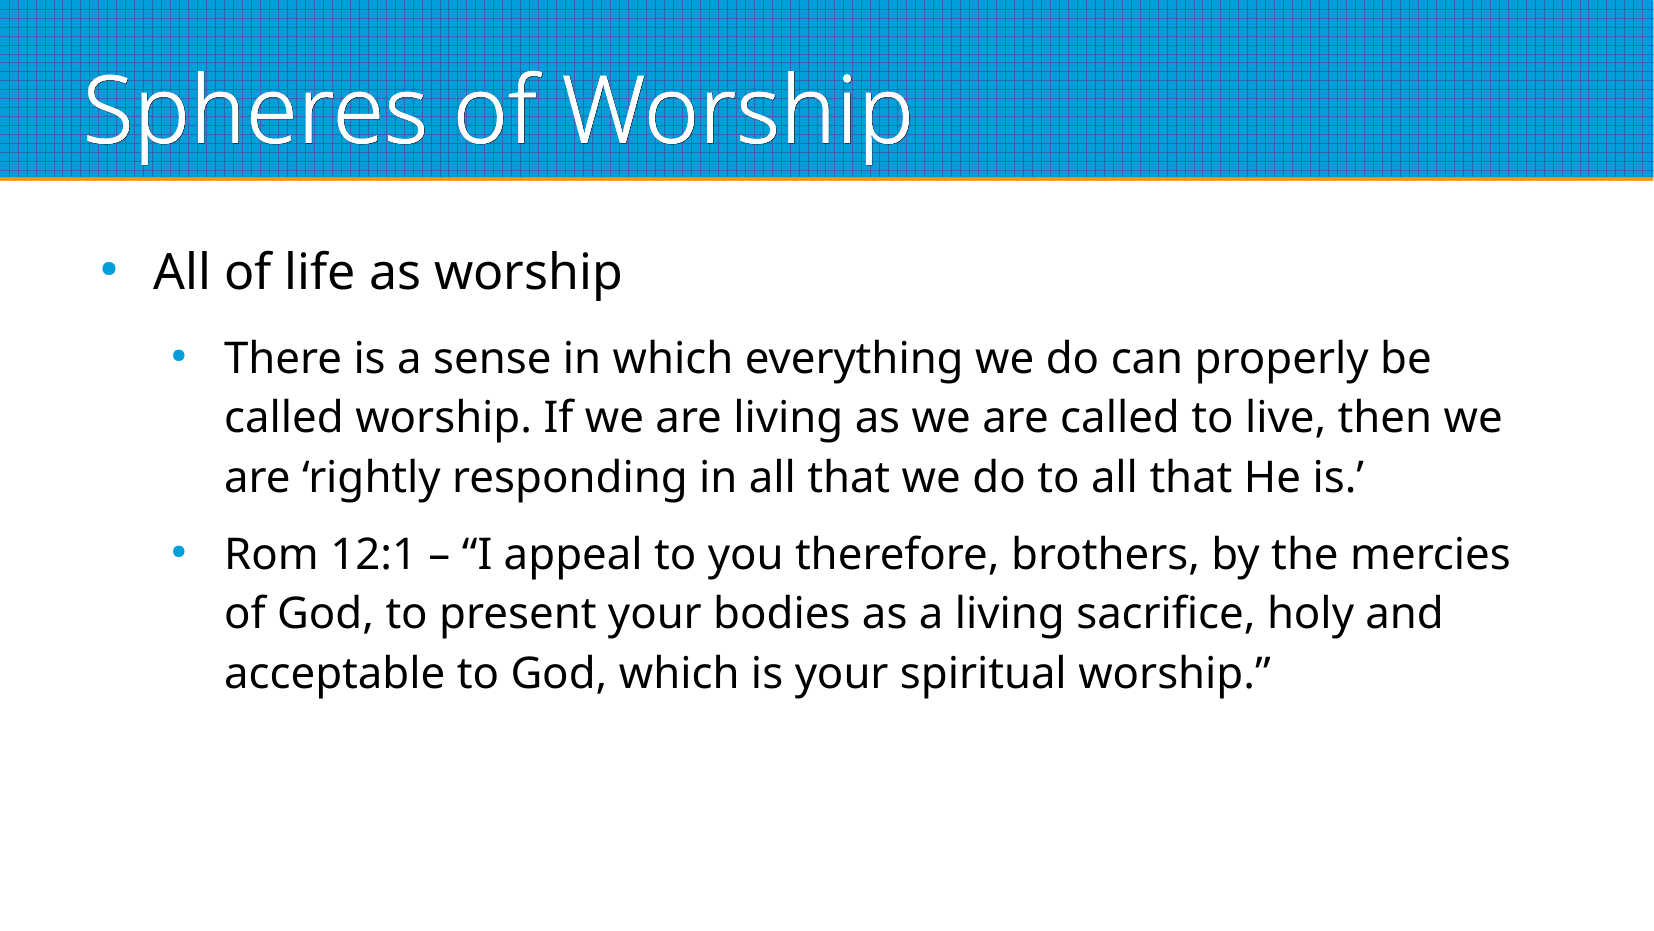

# Spheres of Worship
All of life as worship
There is a sense in which everything we do can properly be called worship. If we are living as we are called to live, then we are ‘rightly responding in all that we do to all that He is.’
Rom 12:1 – “I appeal to you therefore, brothers, by the mercies of God, to present your bodies as a living sacrifice, holy and acceptable to God, which is your spiritual worship.”